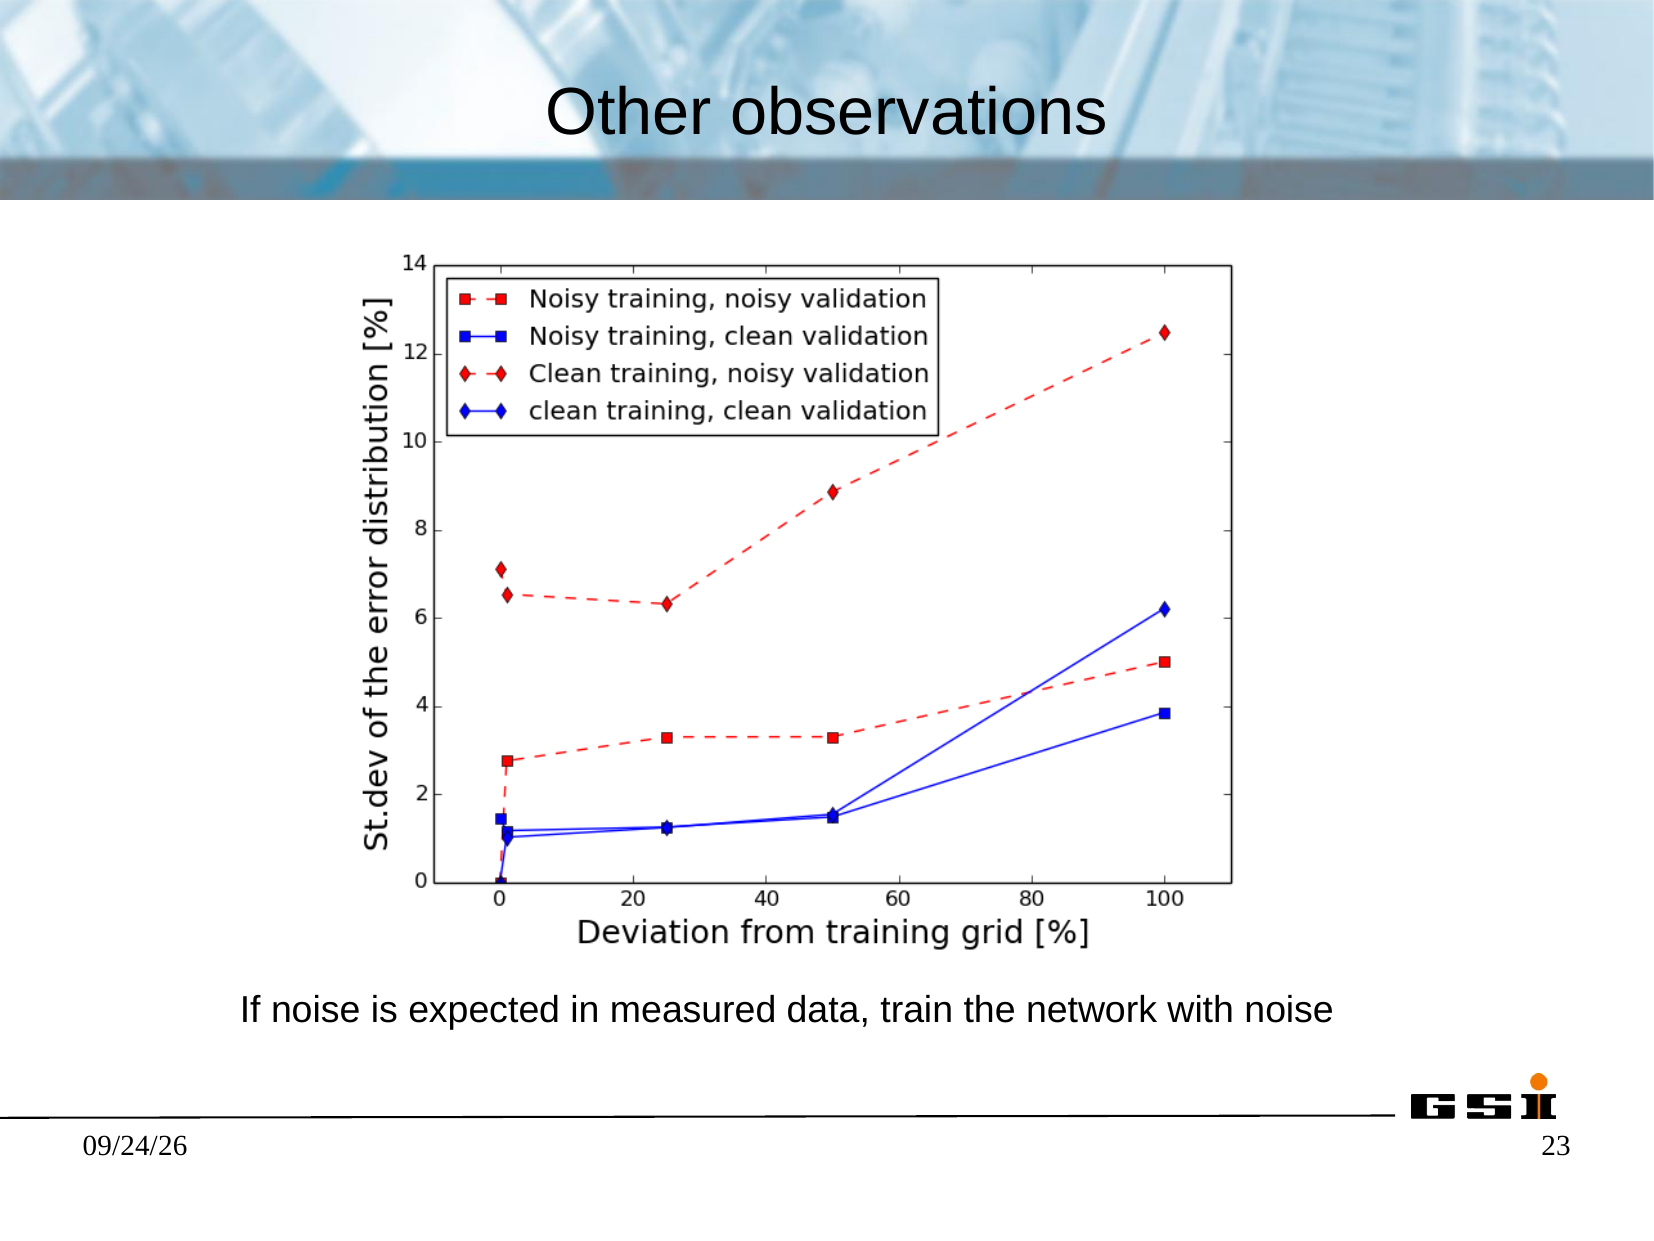

# Other observations
If noise is expected in measured data, train the network with noise
23